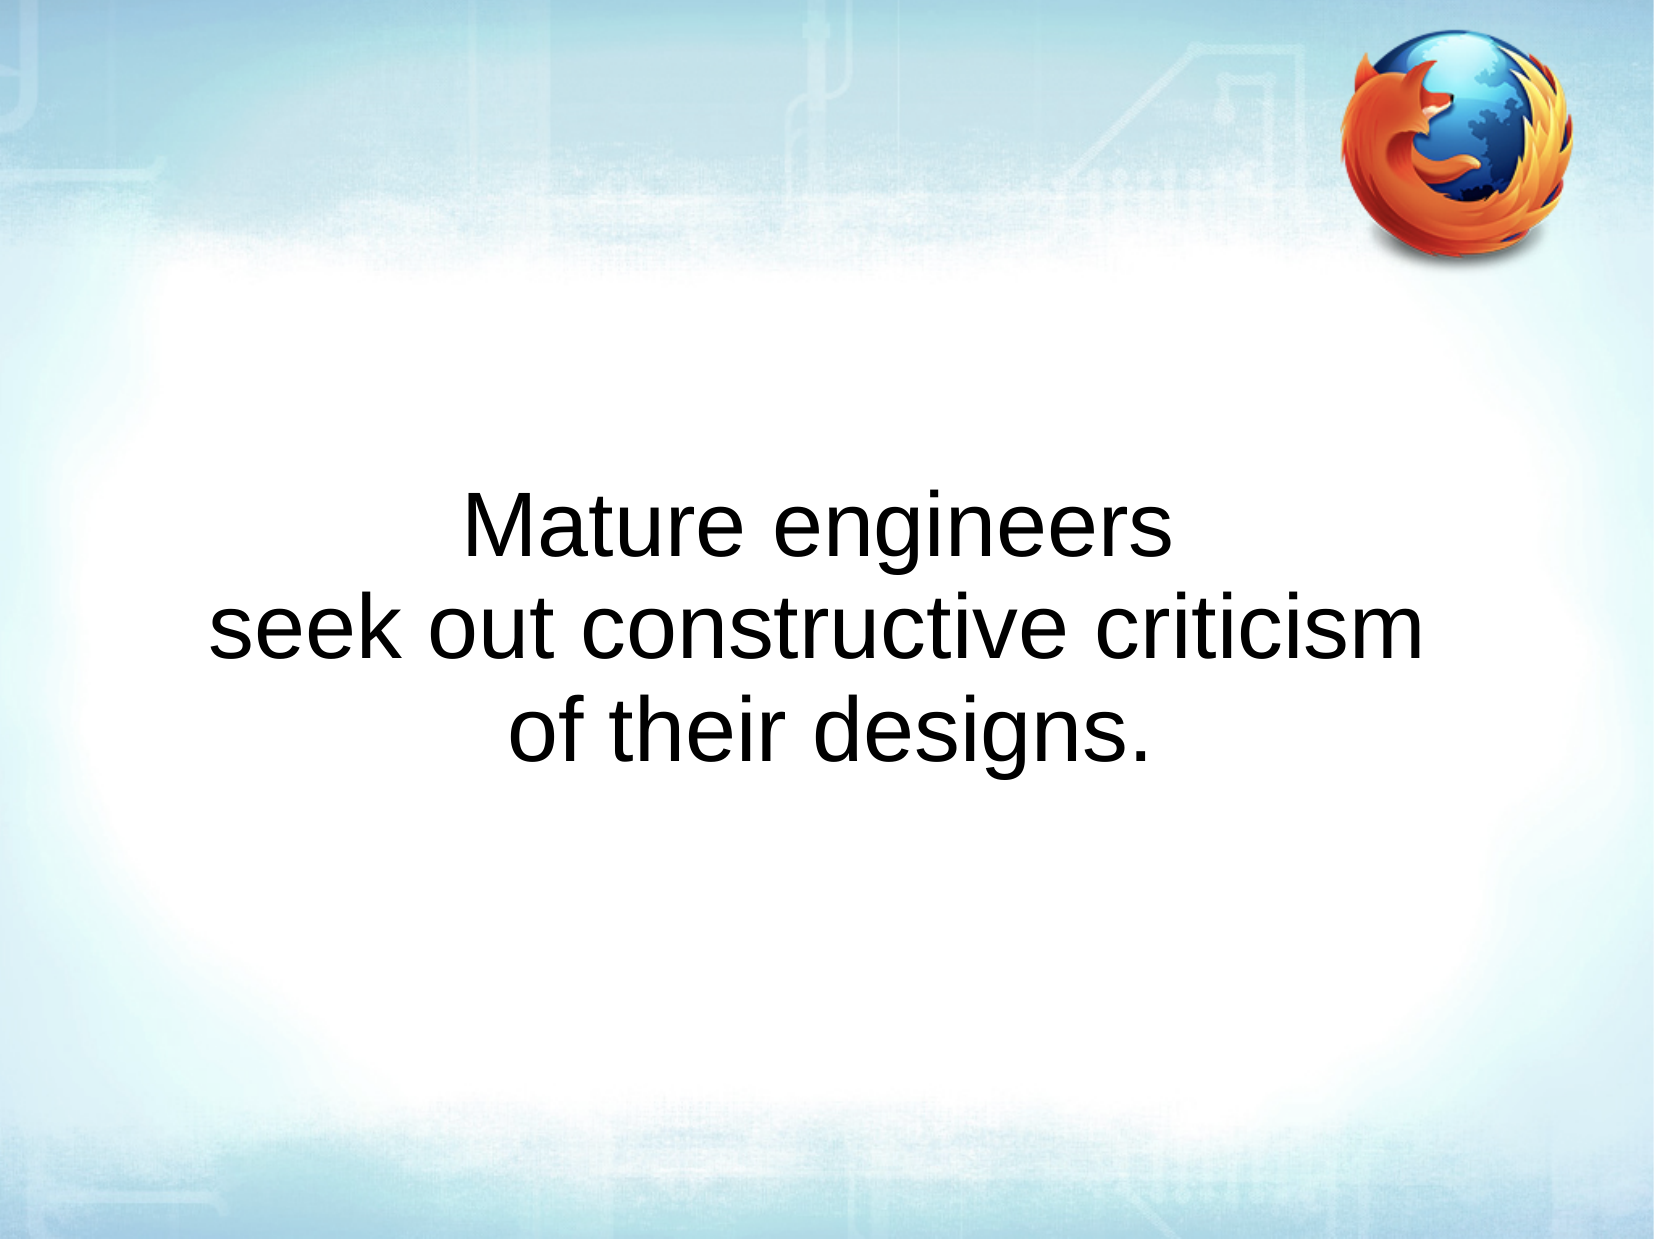

# Mature engineers seek out constructive criticism of their designs.